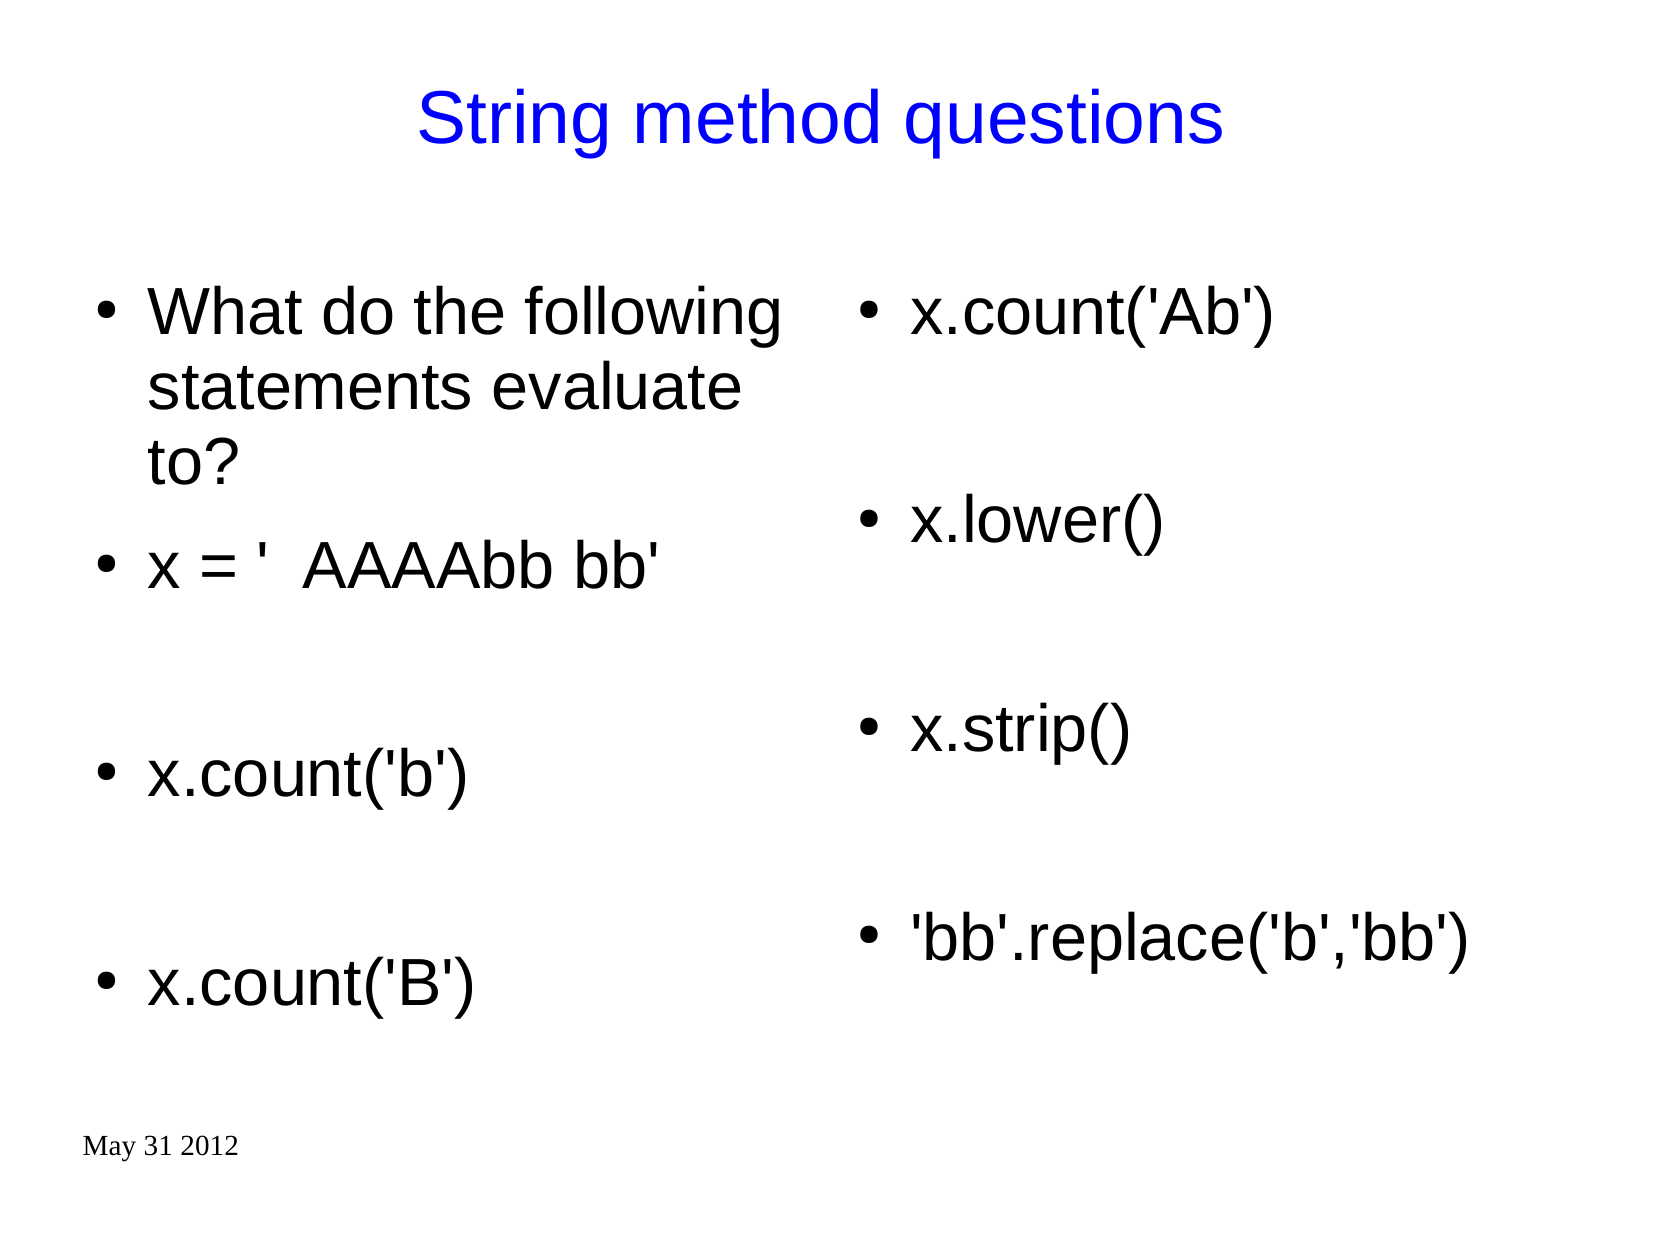

# String method questions
What do the following statements evaluate to?
x = ' AAAAbb bb'
x.count('b')
x.count('B')
x.count('Ab')
x.lower()
x.strip()
'bb'.replace('b','bb')
May 31 2012